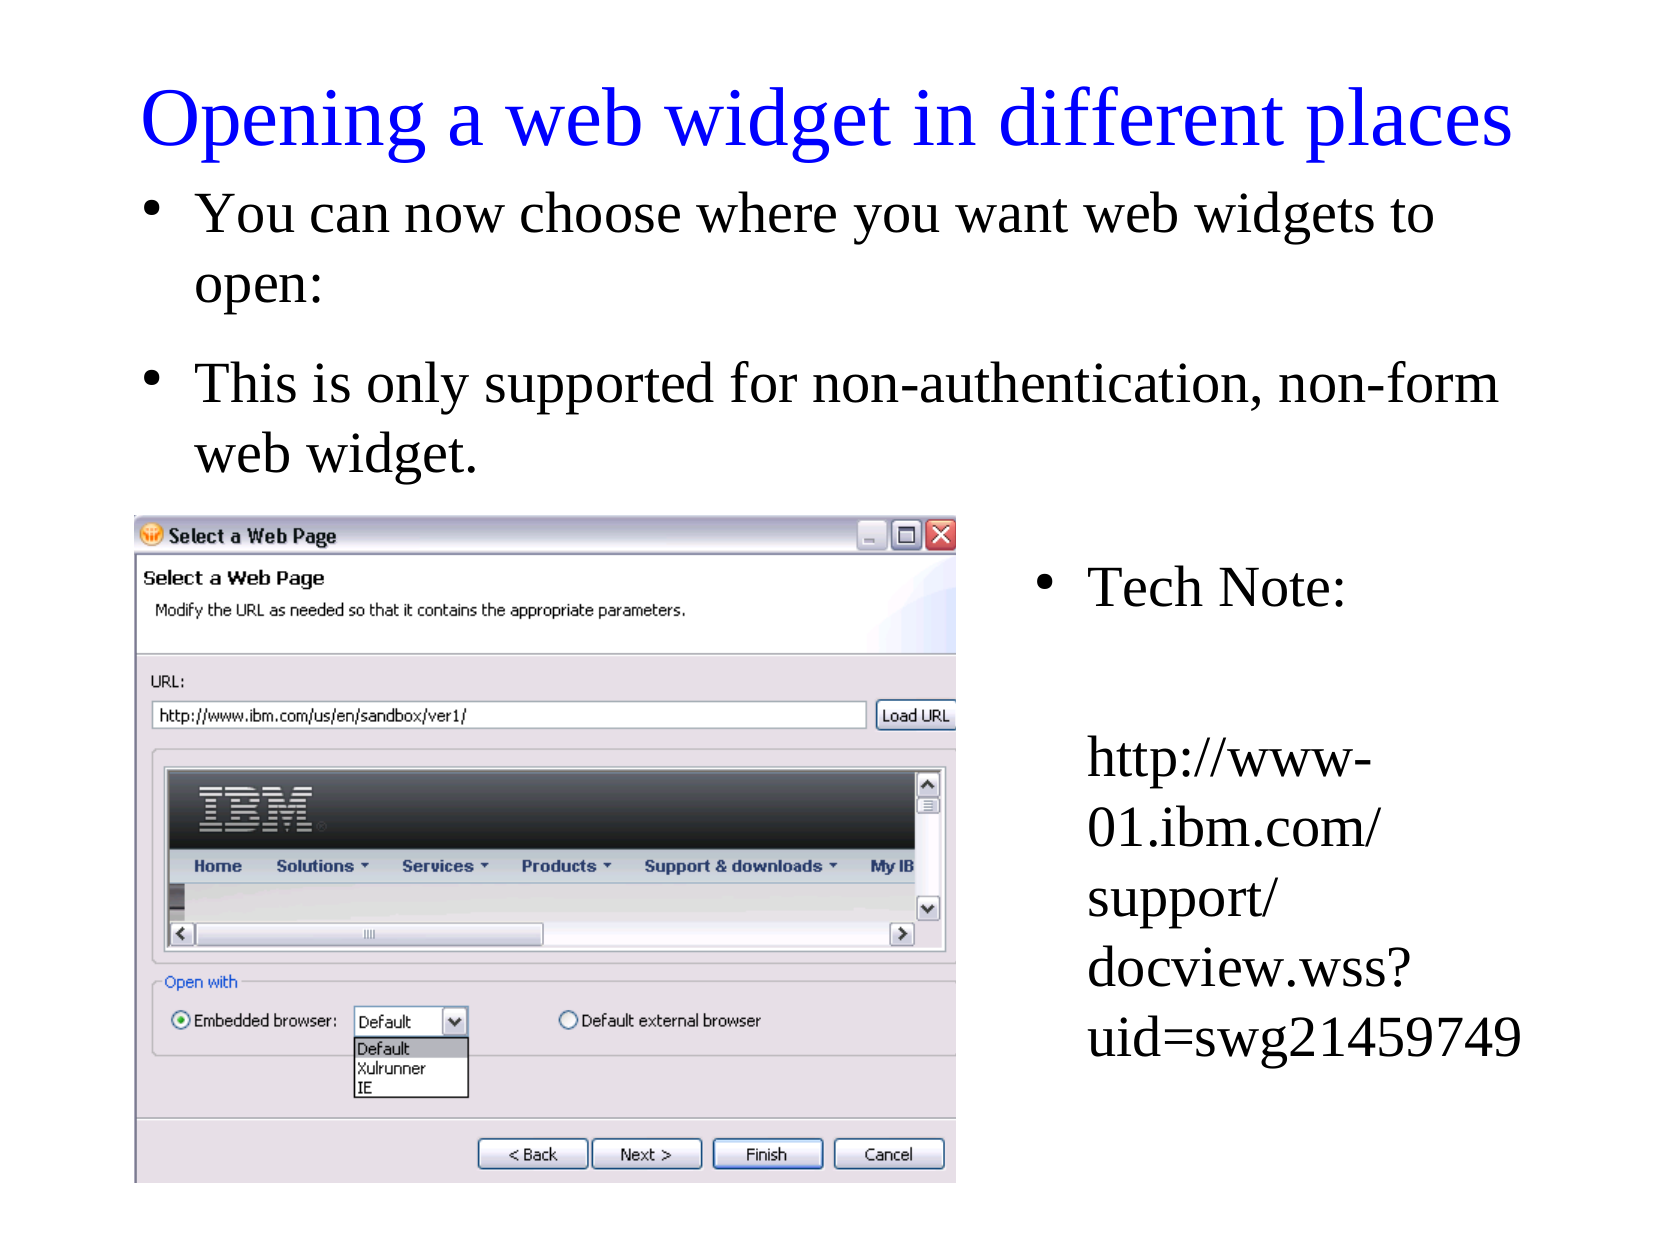

# Opening a web widget in different places
You can now choose where you want web widgets to open:
This is only supported for non-authentication, non-form web widget.
Tech Note:
http://www-01.ibm.com/support/docview.wss?uid=swg21459749